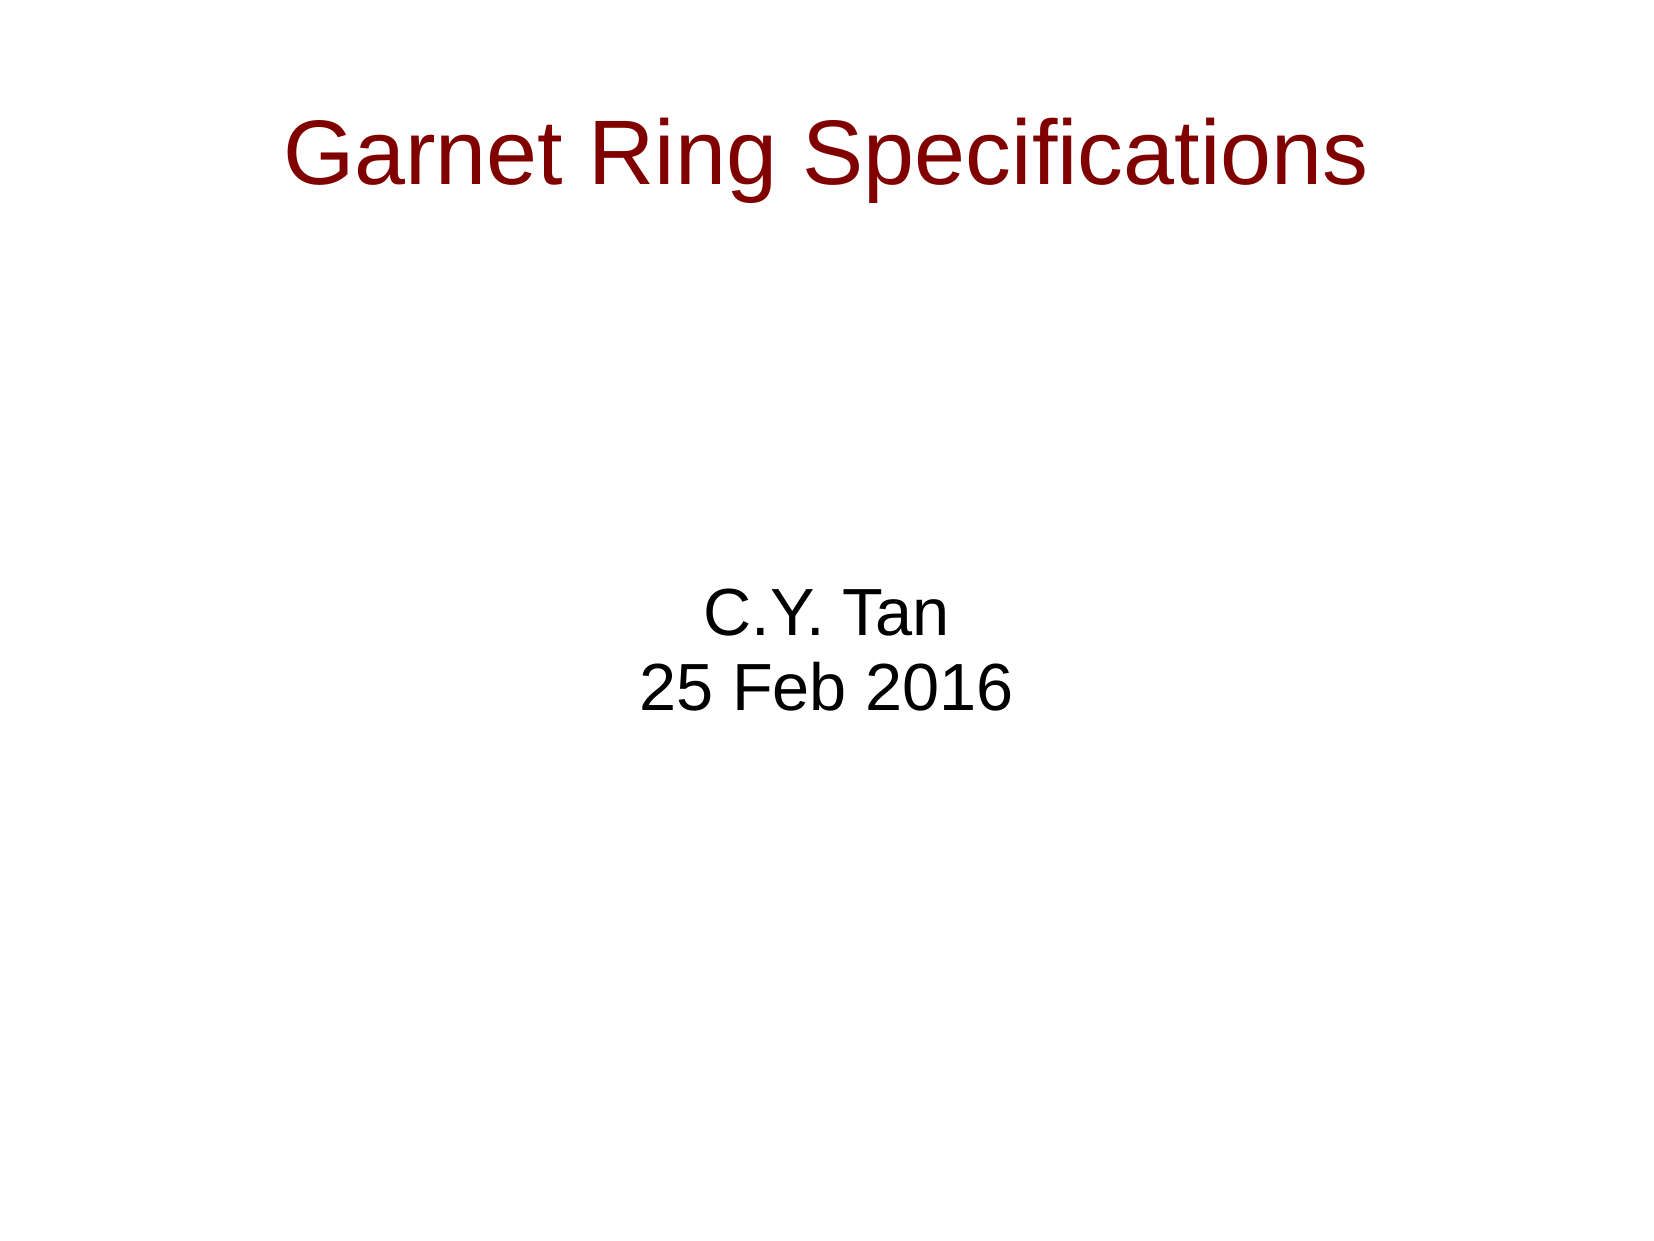

# Garnet Ring Specifications
C.Y. Tan
25 Feb 2016